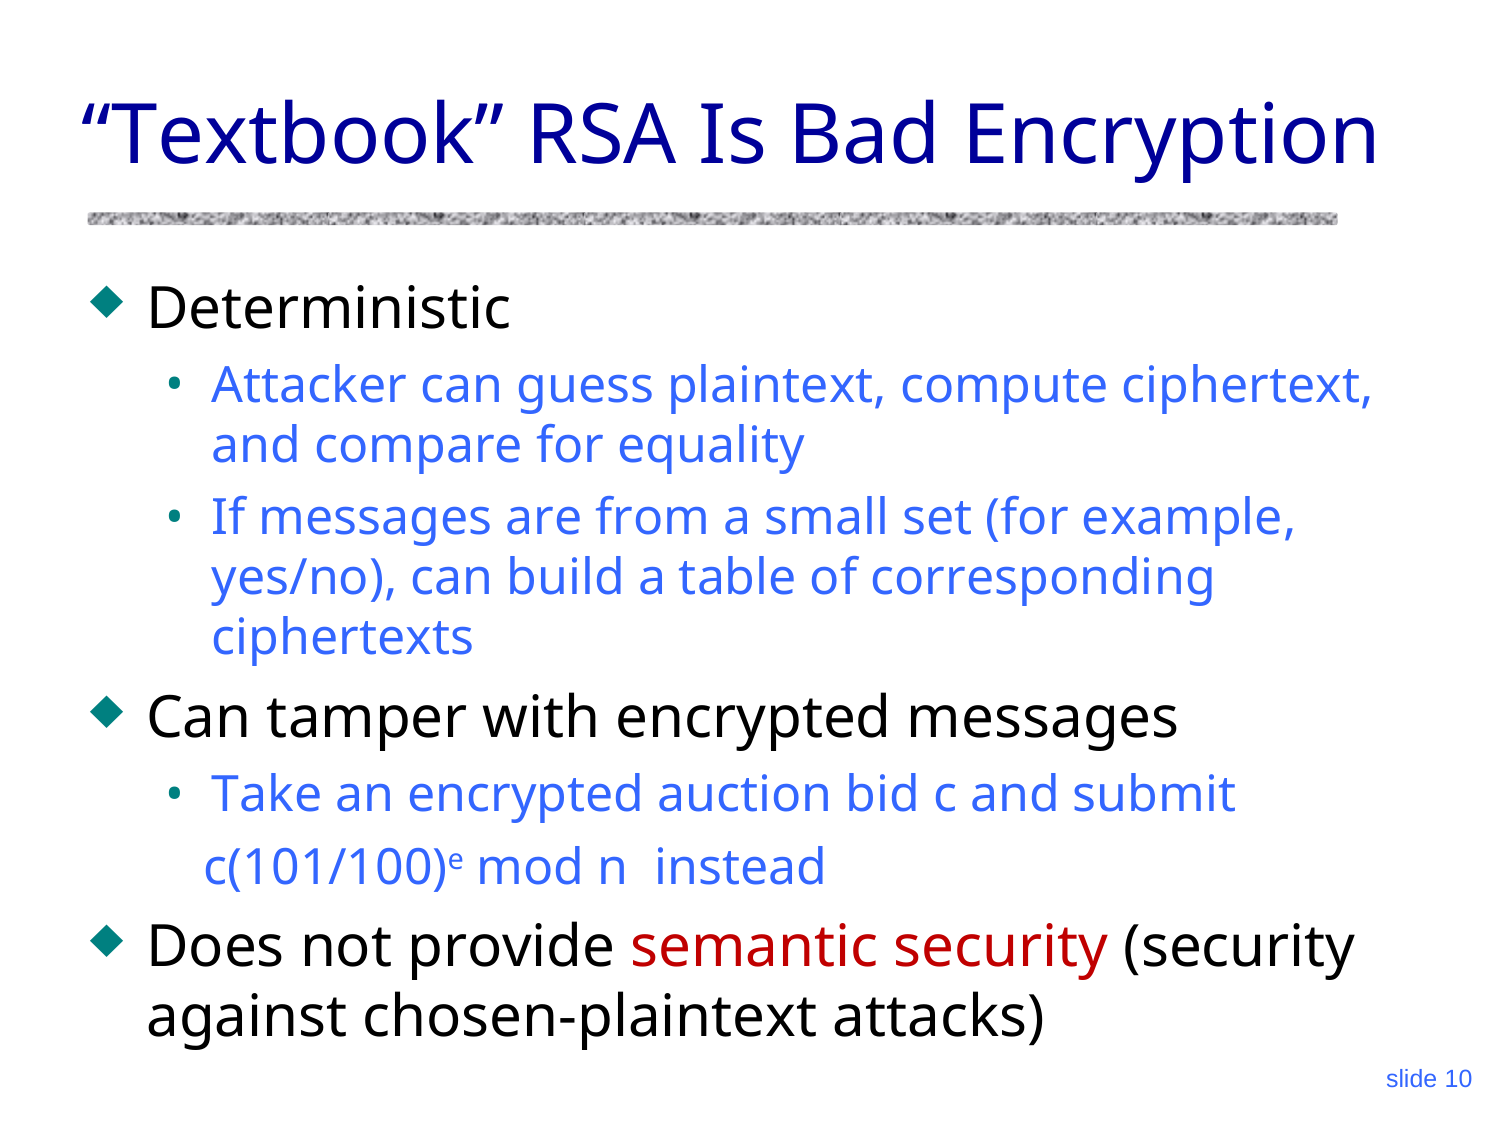

# “Textbook” RSA Is Bad Encryption
Deterministic
Attacker can guess plaintext, compute ciphertext, and compare for equality
If messages are from a small set (for example, yes/no), can build a table of corresponding ciphertexts
Can tamper with encrypted messages
Take an encrypted auction bid c and submit
 c(101/100)e mod n instead
Does not provide semantic security (security against chosen-plaintext attacks)
slide